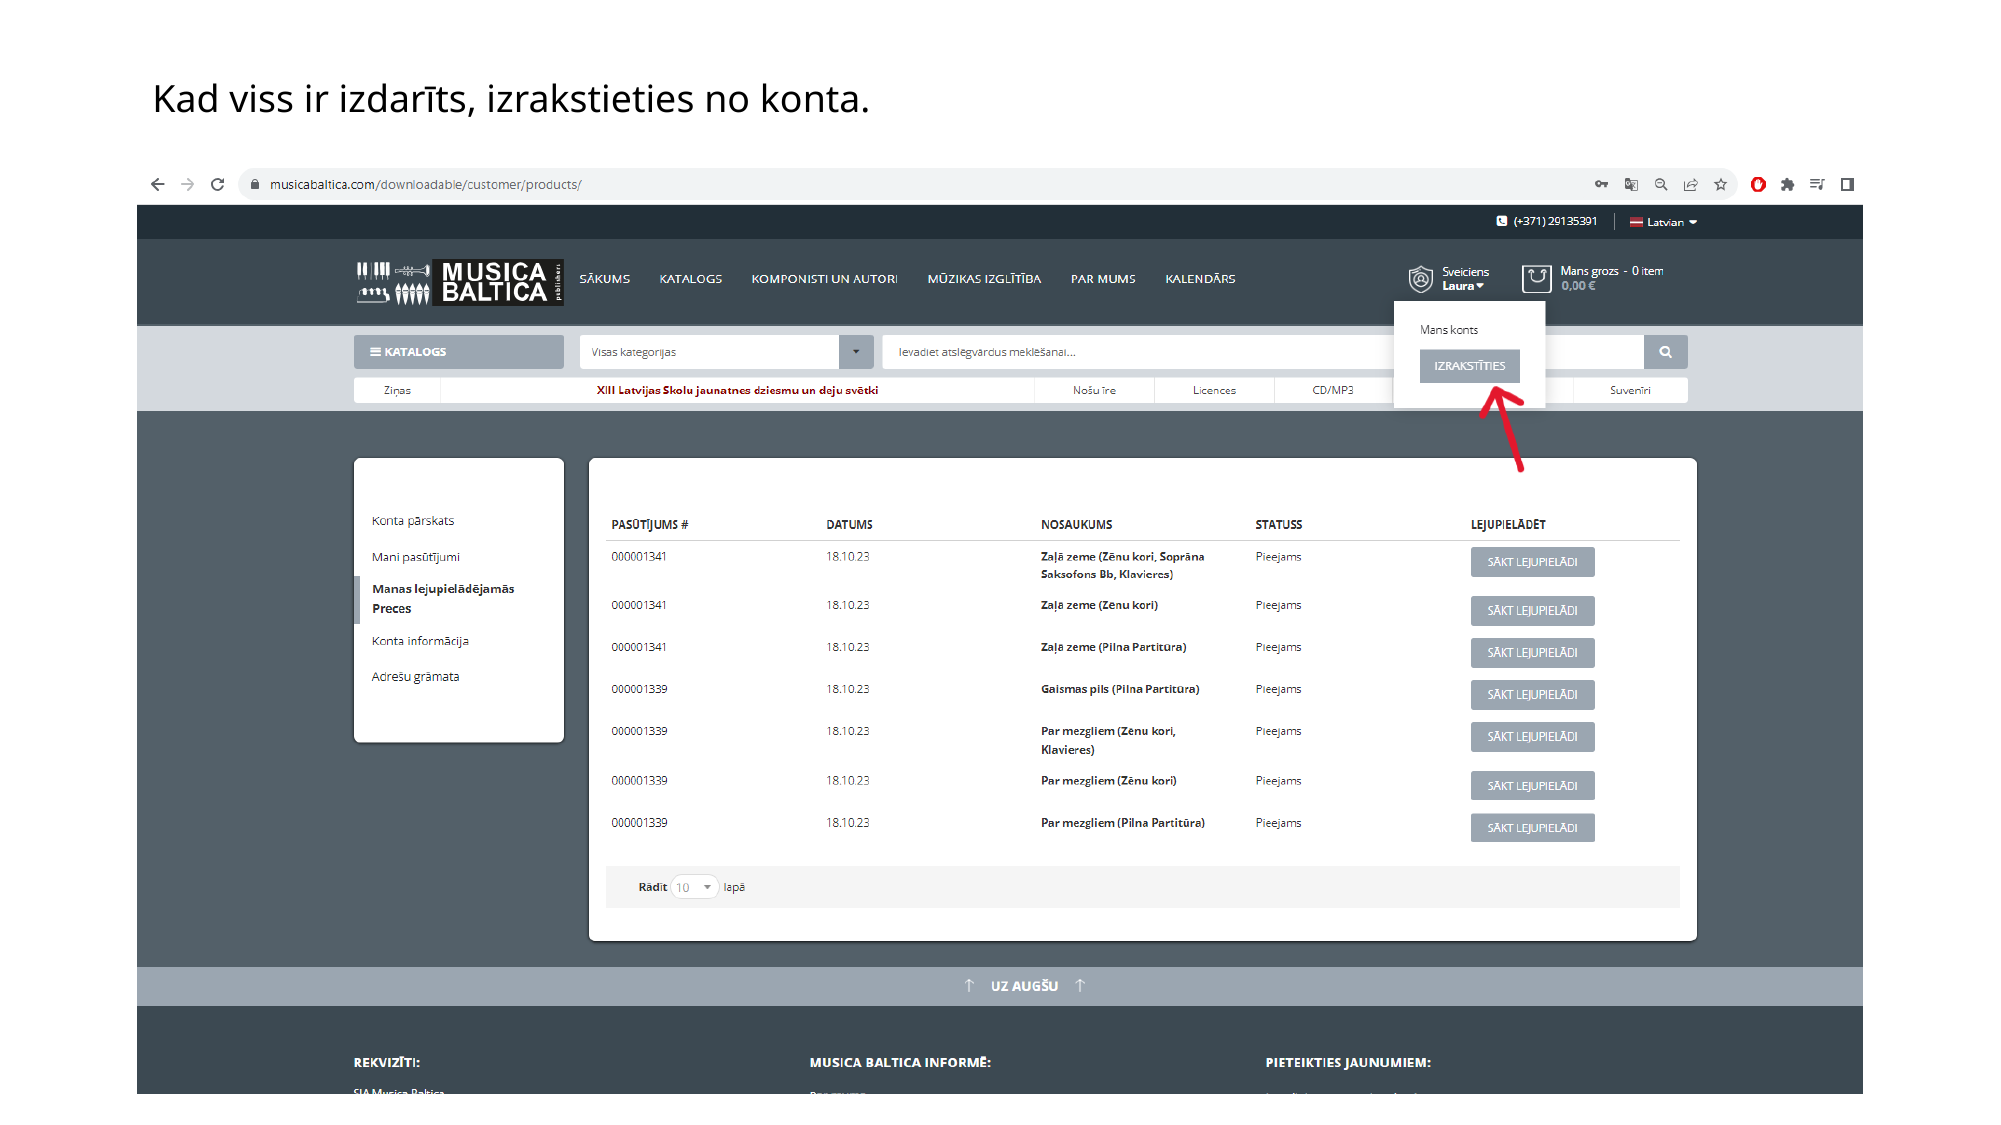

# Kad viss ir izdarīts, izrakstieties no konta.